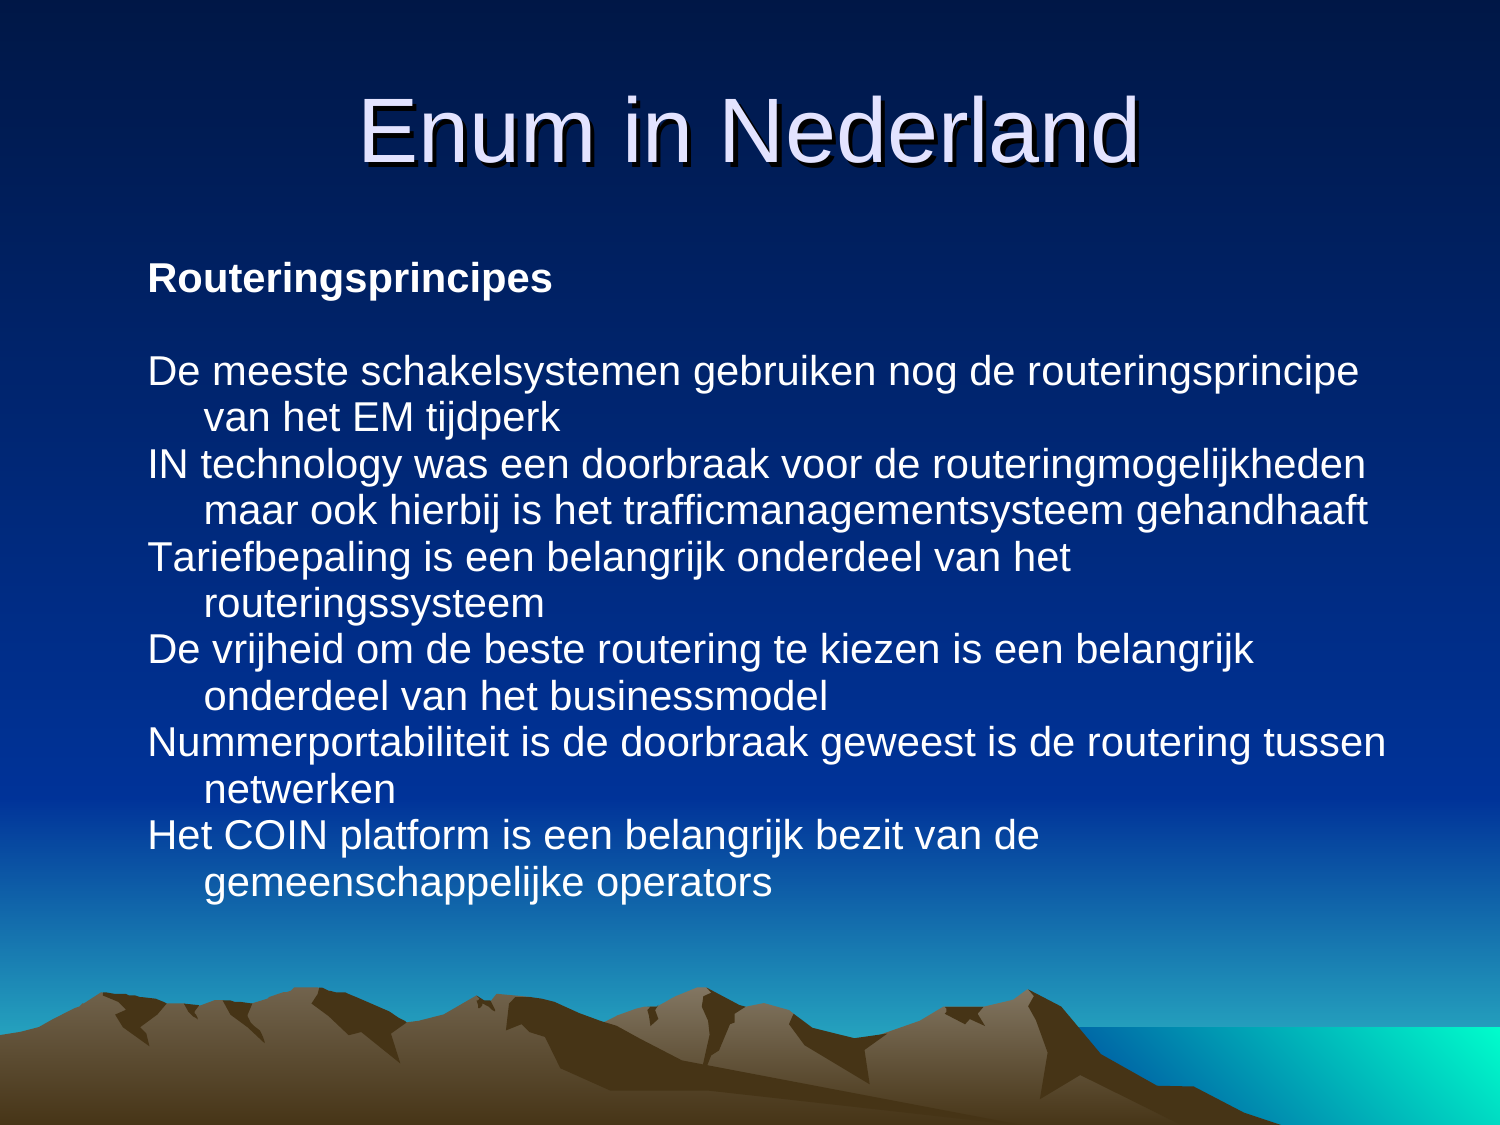

# Enum in Nederland
Routeringsprincipes
De meeste schakelsystemen gebruiken nog de routeringsprincipe van het EM tijdperk
IN technology was een doorbraak voor de routeringmogelijkheden maar ook hierbij is het trafficmanagementsysteem gehandhaaft
Tariefbepaling is een belangrijk onderdeel van het routeringssysteem
De vrijheid om de beste routering te kiezen is een belangrijk onderdeel van het businessmodel
Nummerportabiliteit is de doorbraak geweest is de routering tussen netwerken
Het COIN platform is een belangrijk bezit van de gemeenschappelijke operators